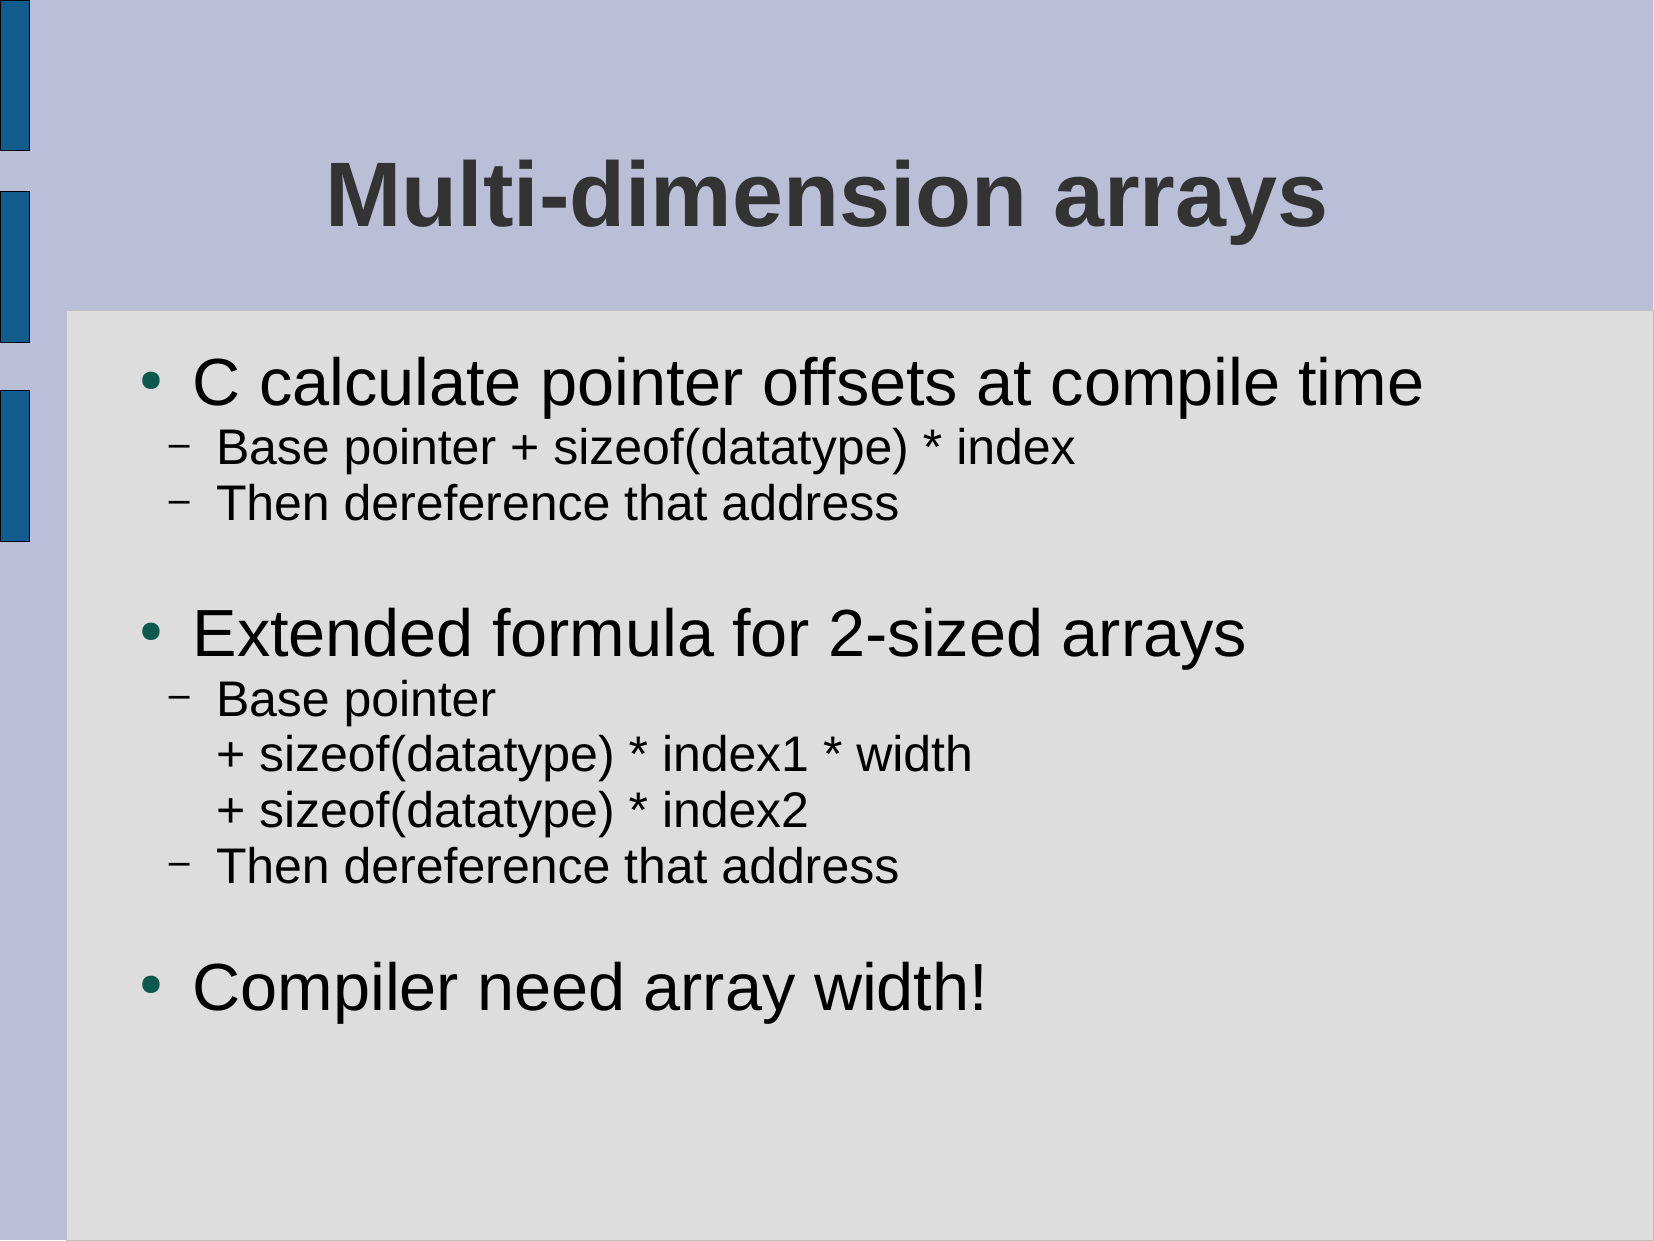

# Multi-dimension arrays
C calculate pointer offsets at compile time
Base pointer + sizeof(datatype) * index
Then dereference that address
Extended formula for 2-sized arrays
Base pointer
+ sizeof(datatype) * index1 * width
+ sizeof(datatype) * index2
Then dereference that address
Compiler need array width!